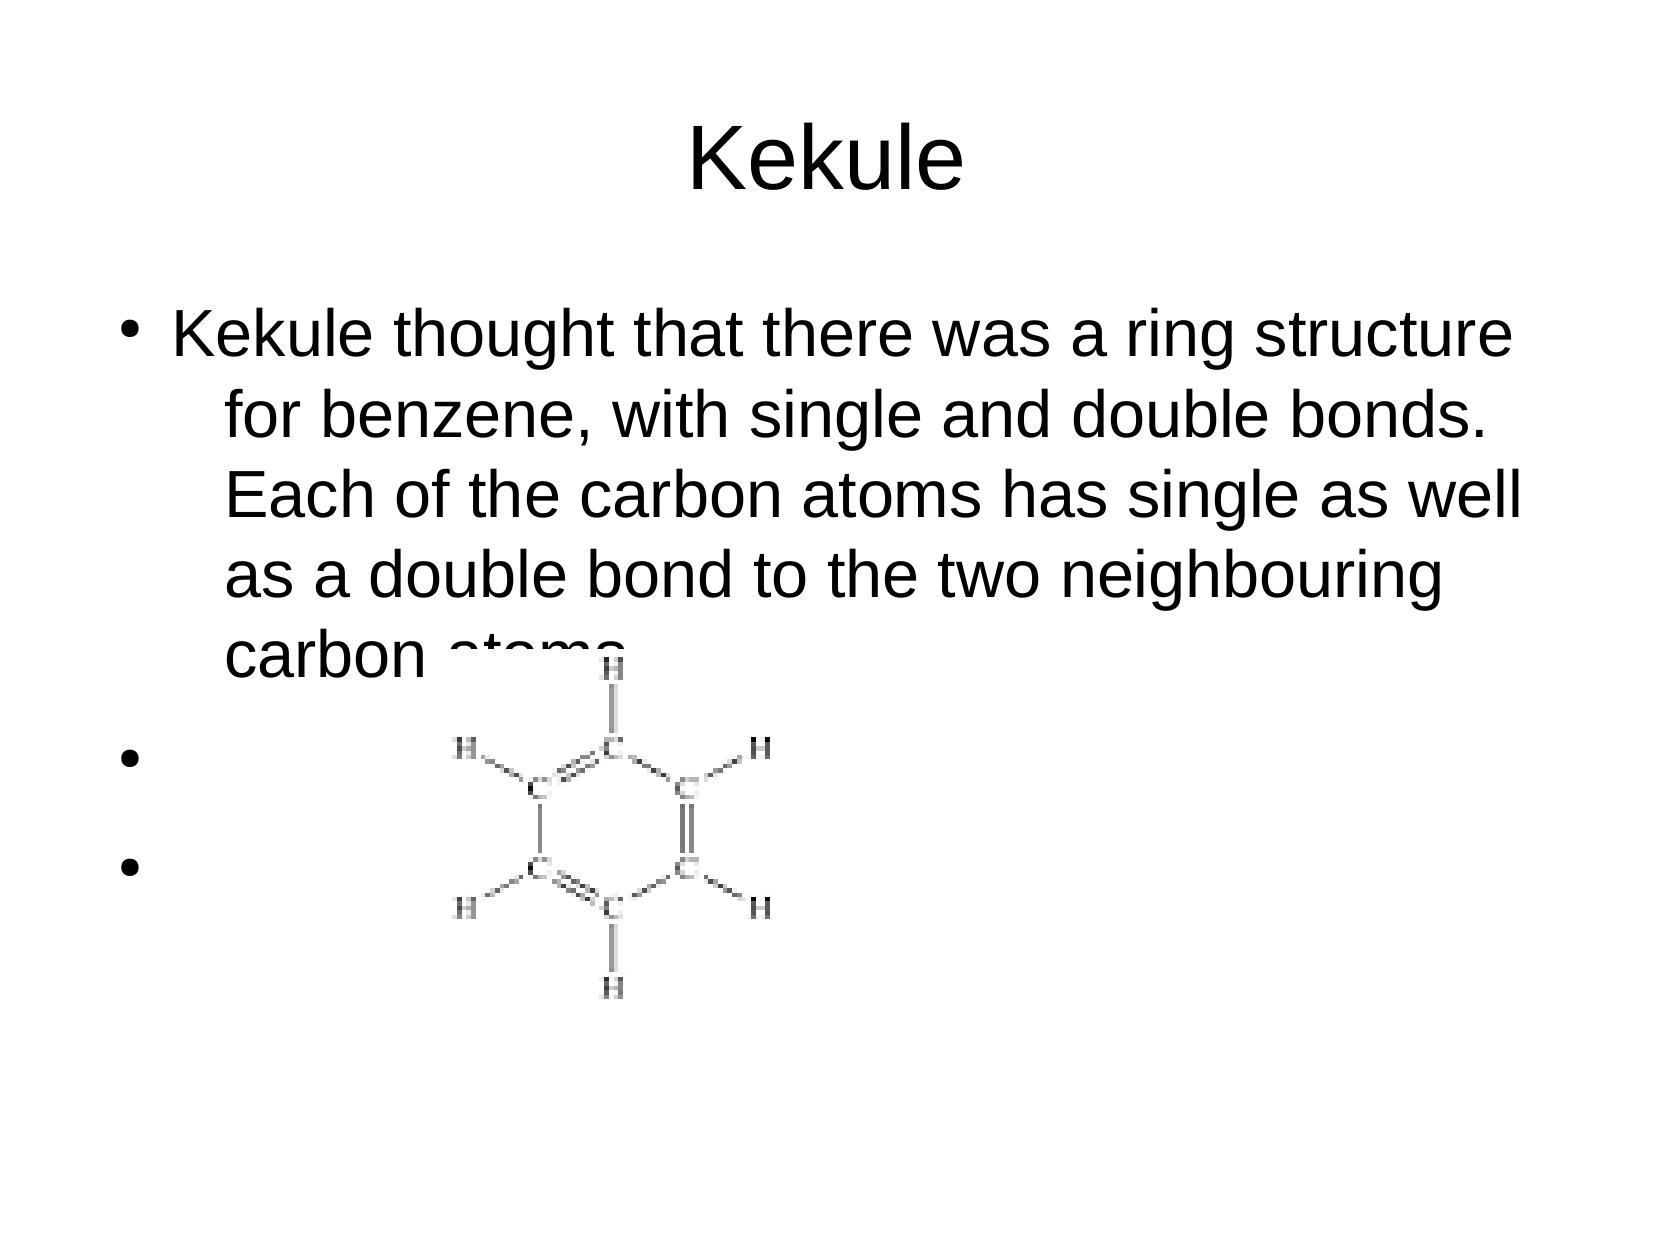

# Kekule
Kekule thought that there was a ring structure for benzene, with single and double bonds. Each of the carbon atoms has single as well as a double bond to the two neighbouring carbon atoms.